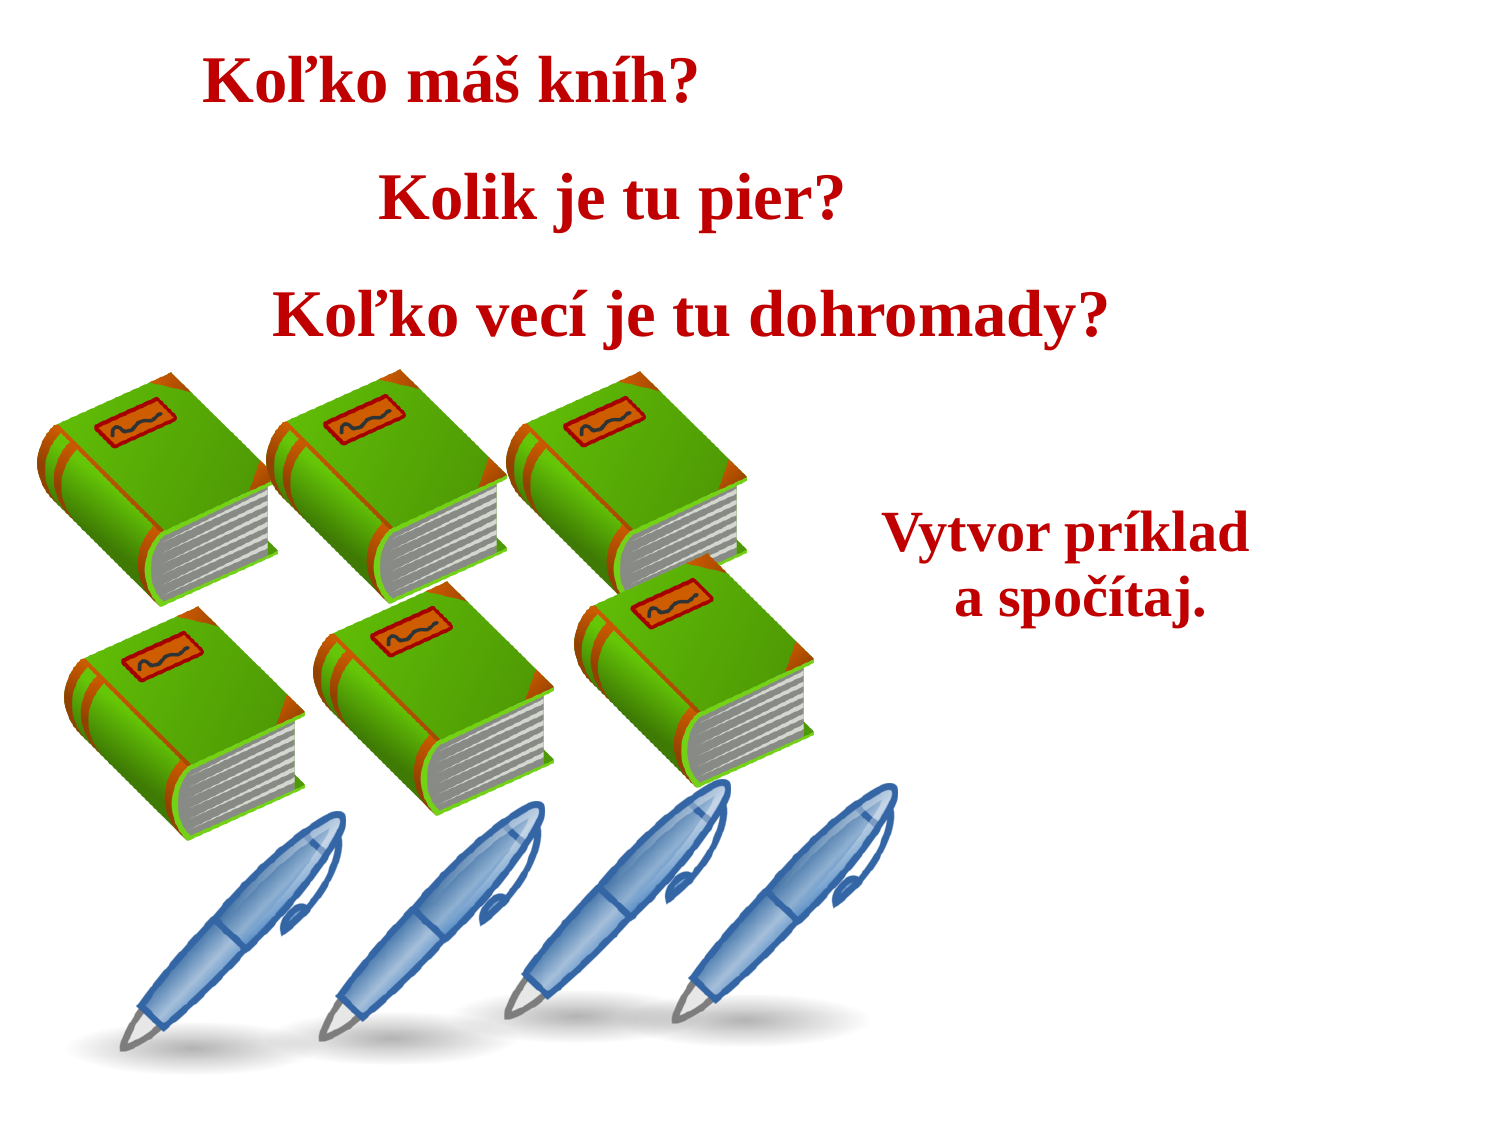

Koľko máš kníh?
Kolik je tu pier?
Koľko vecí je tu dohromady?
Vytvor príklad
 a spočítaj.